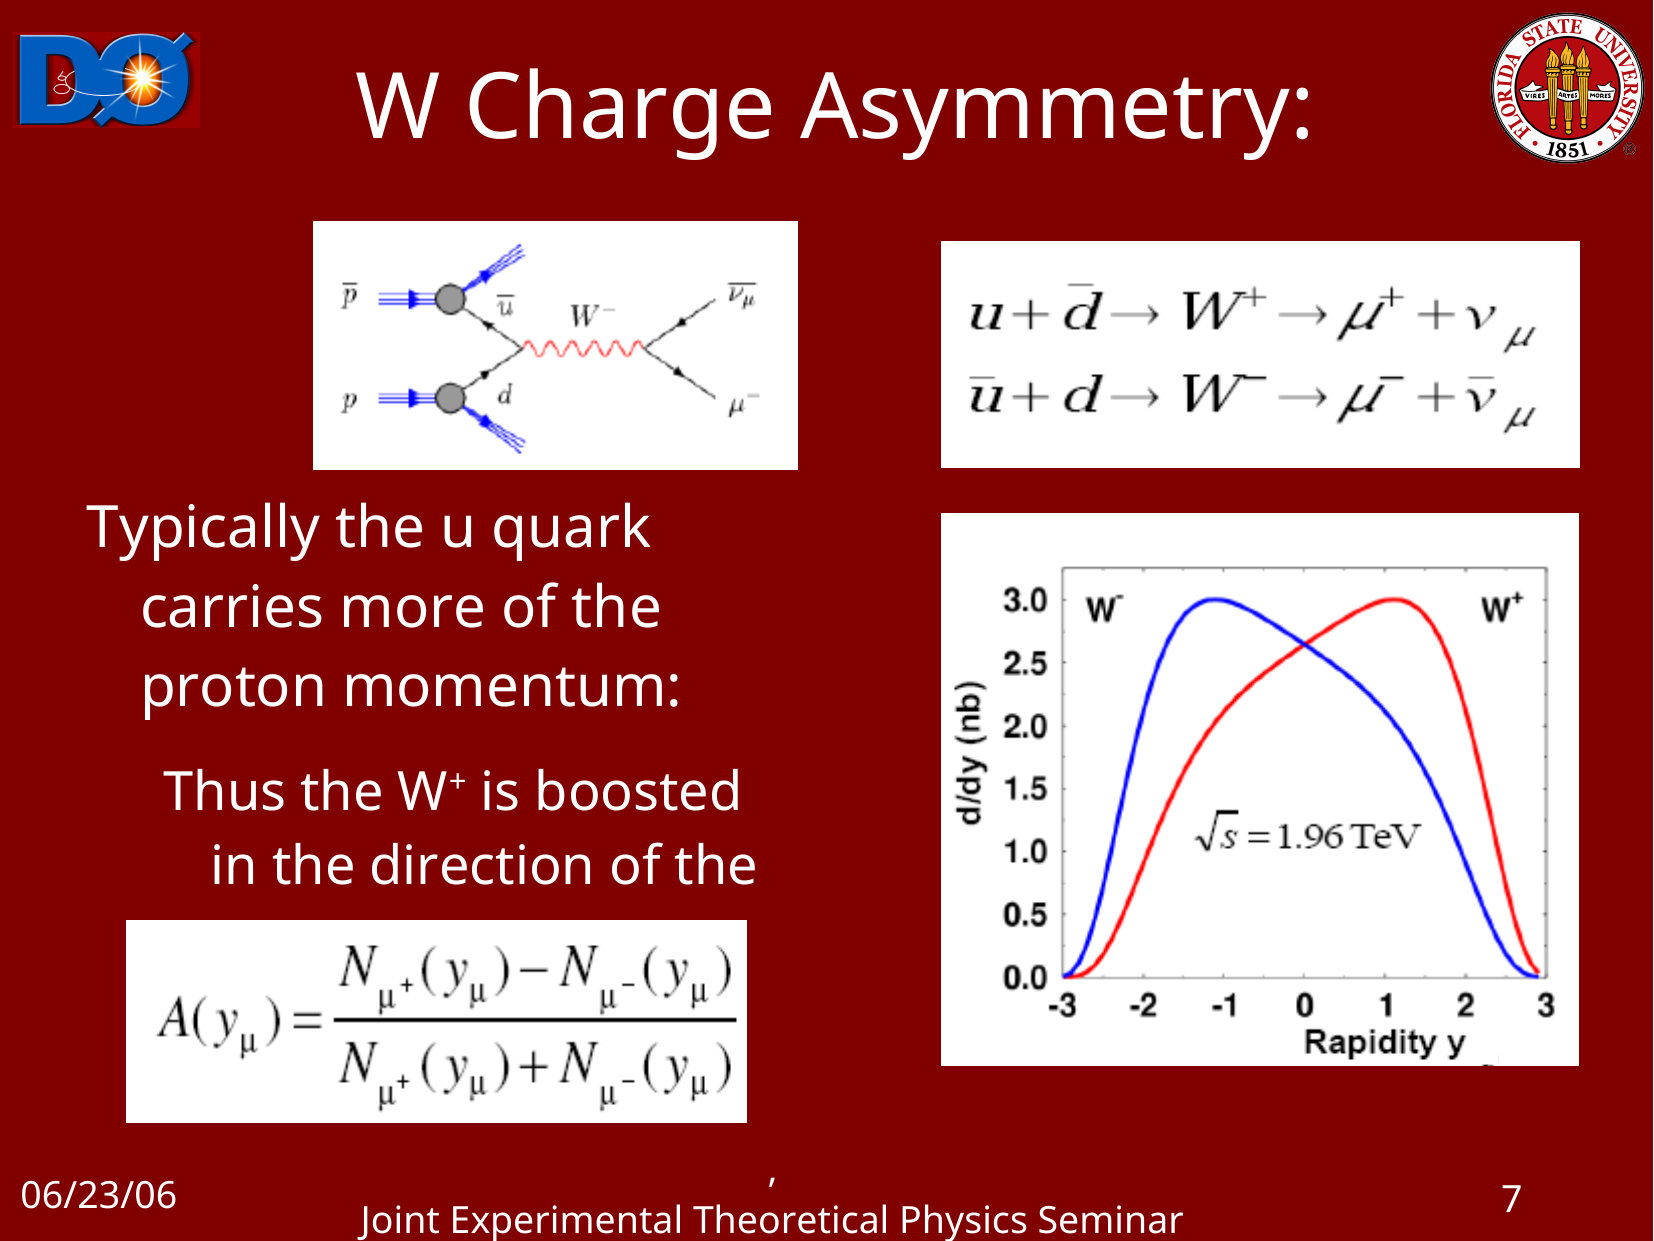

# W Charge Asymmetry:
Typically the u quark carries more of the proton momentum:
Thus the W+ is boosted in the direction of the proton.